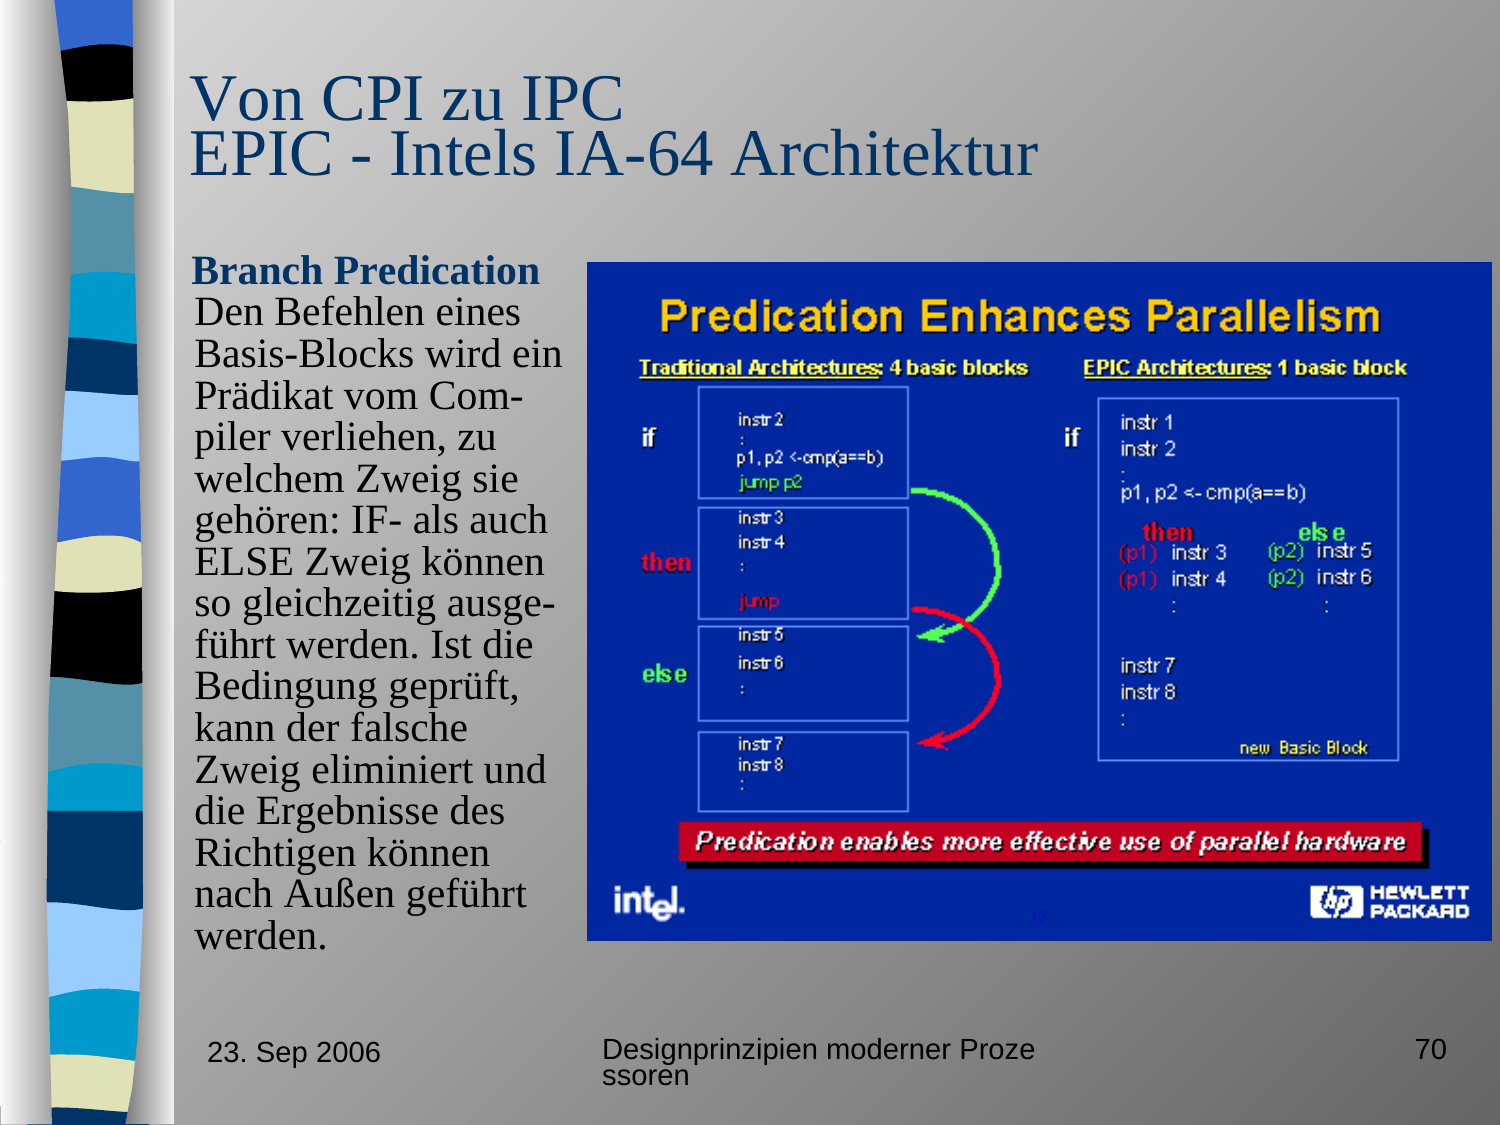

# Von CPI zu IPC EPIC - Intels IA-64 Architektur
 Branch Predication
Den Befehlen eines Basis-Blocks wird ein Prädikat vom Com-piler verliehen, zu welchem Zweig sie gehören: IF- als auch ELSE Zweig können so gleichzeitig ausge-führt werden. Ist die Bedingung geprüft, kann der falsche Zweig eliminiert und die Ergebnisse des Richtigen können nach Außen geführt werden.
Designprinzipien moderner Prozessoren
70